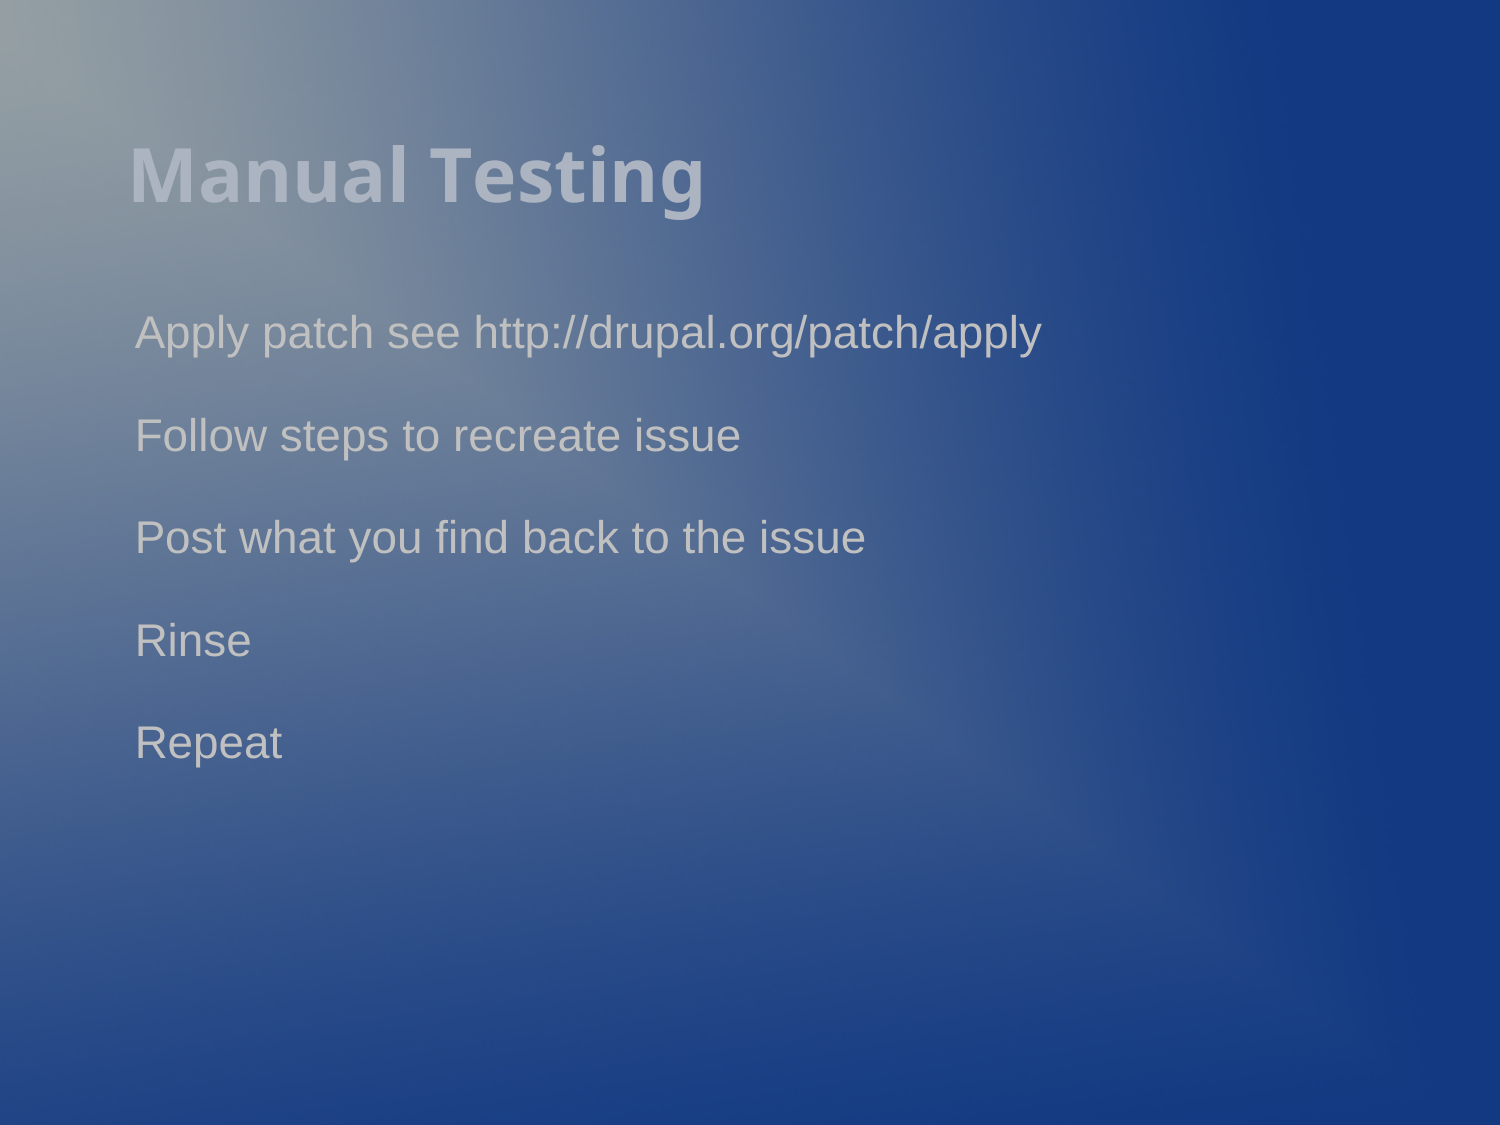

# Manual Testing
Apply patch see http://drupal.org/patch/apply
Follow steps to recreate issue
Post what you find back to the issue
Rinse
Repeat